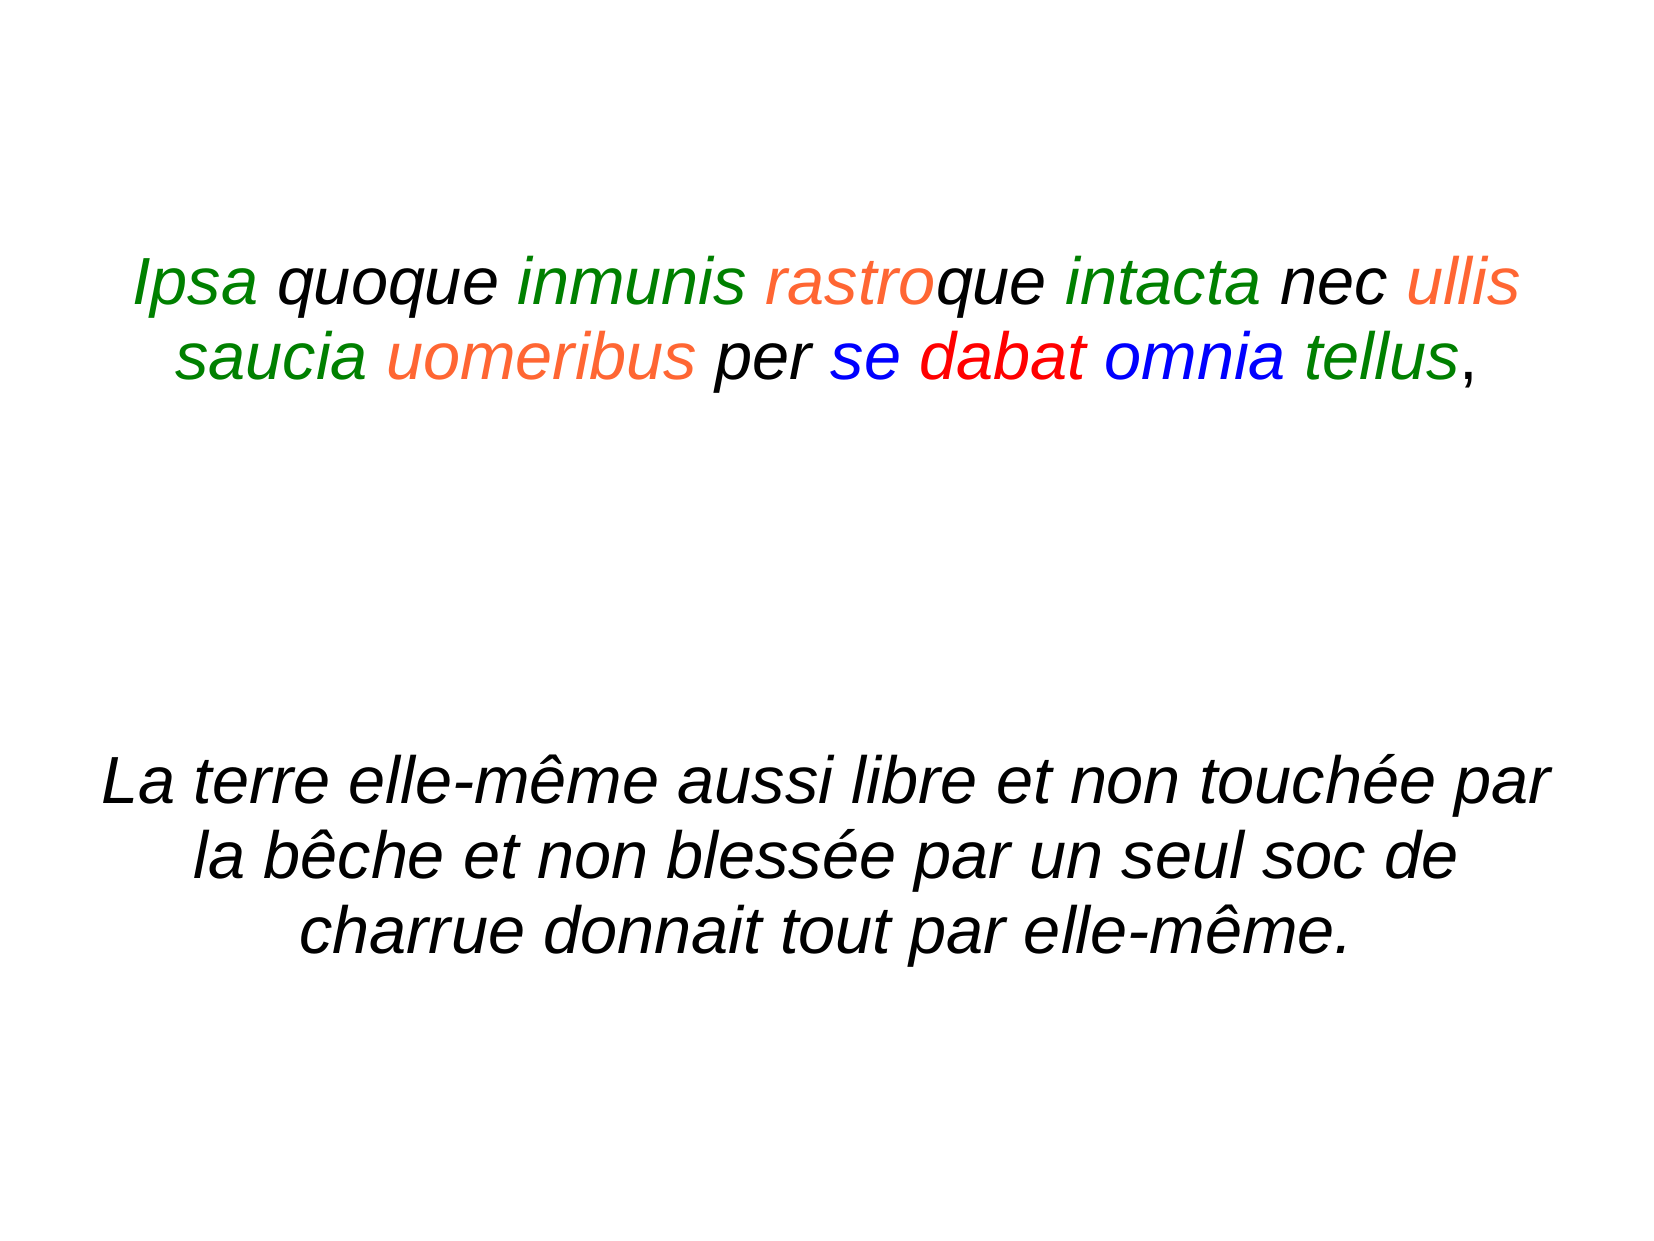

# Ipsa quoque inmunis rastroque intacta nec ullis saucia uomeribus per se dabat omnia tellus,
La terre elle-même aussi libre et non touchée par la bêche et non blessée par un seul soc de charrue donnait tout par elle-même.